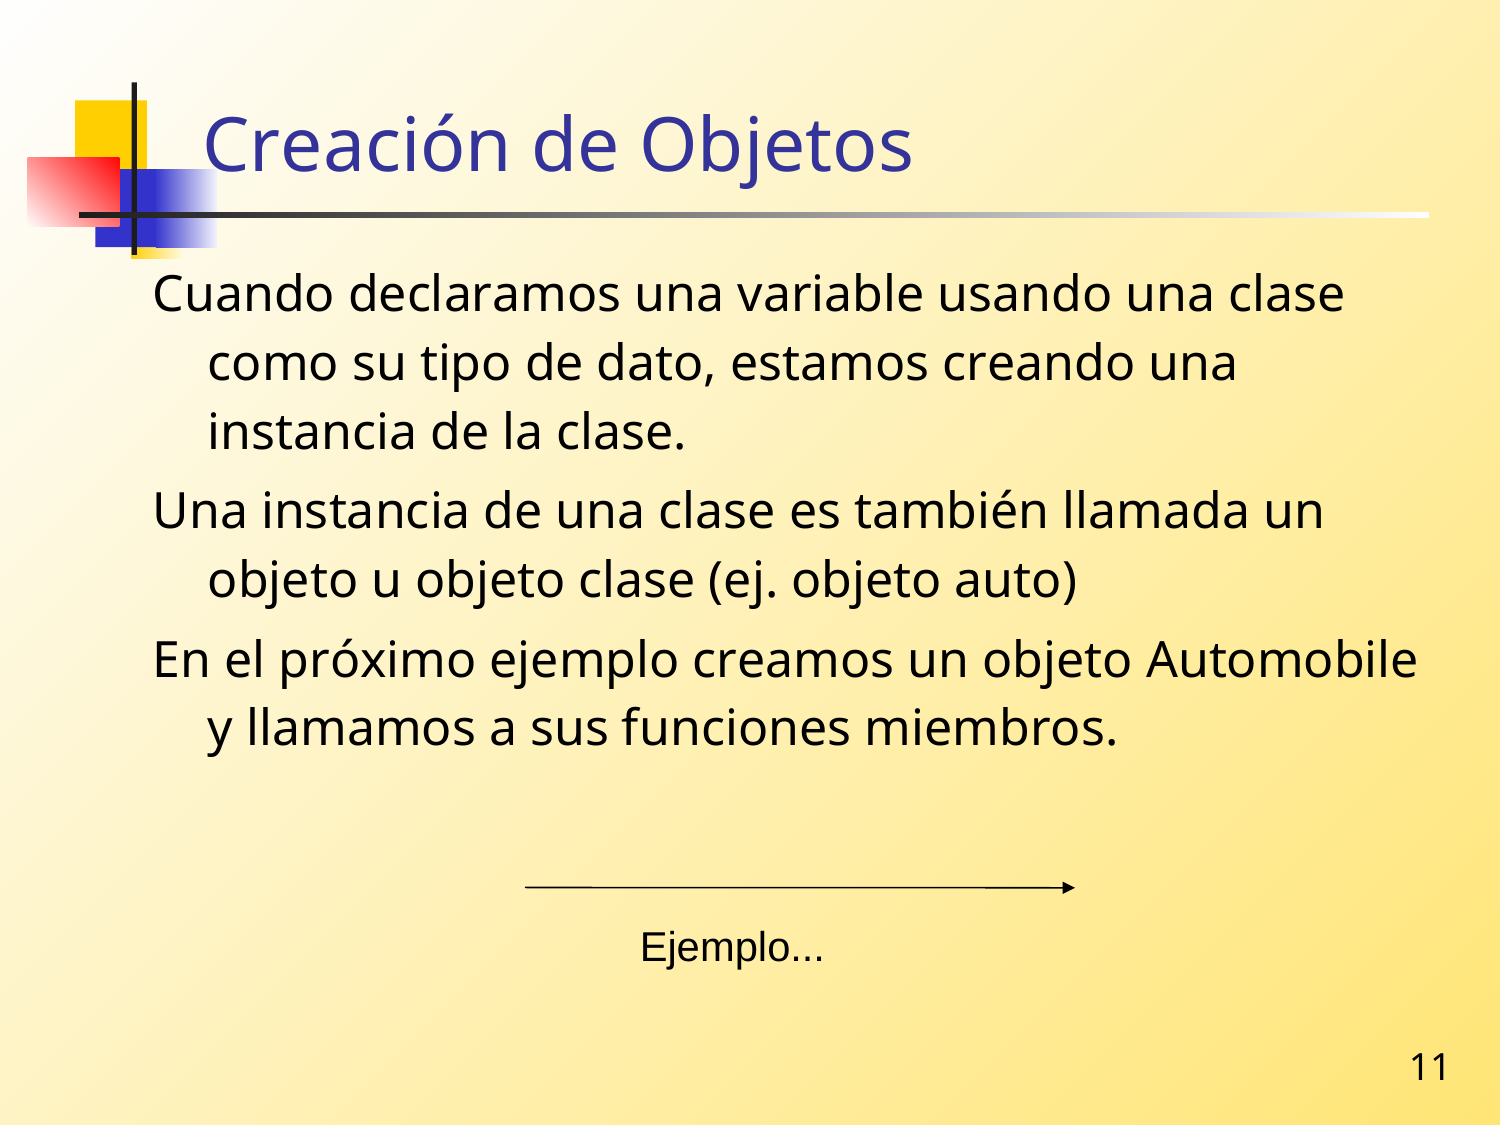

# Creación de Objetos
Cuando declaramos una variable usando una clase como su tipo de dato, estamos creando una instancia de la clase.
Una instancia de una clase es también llamada un objeto u objeto clase (ej. objeto auto)
En el próximo ejemplo creamos un objeto Automobile y llamamos a sus funciones miembros.
Ejemplo...
11